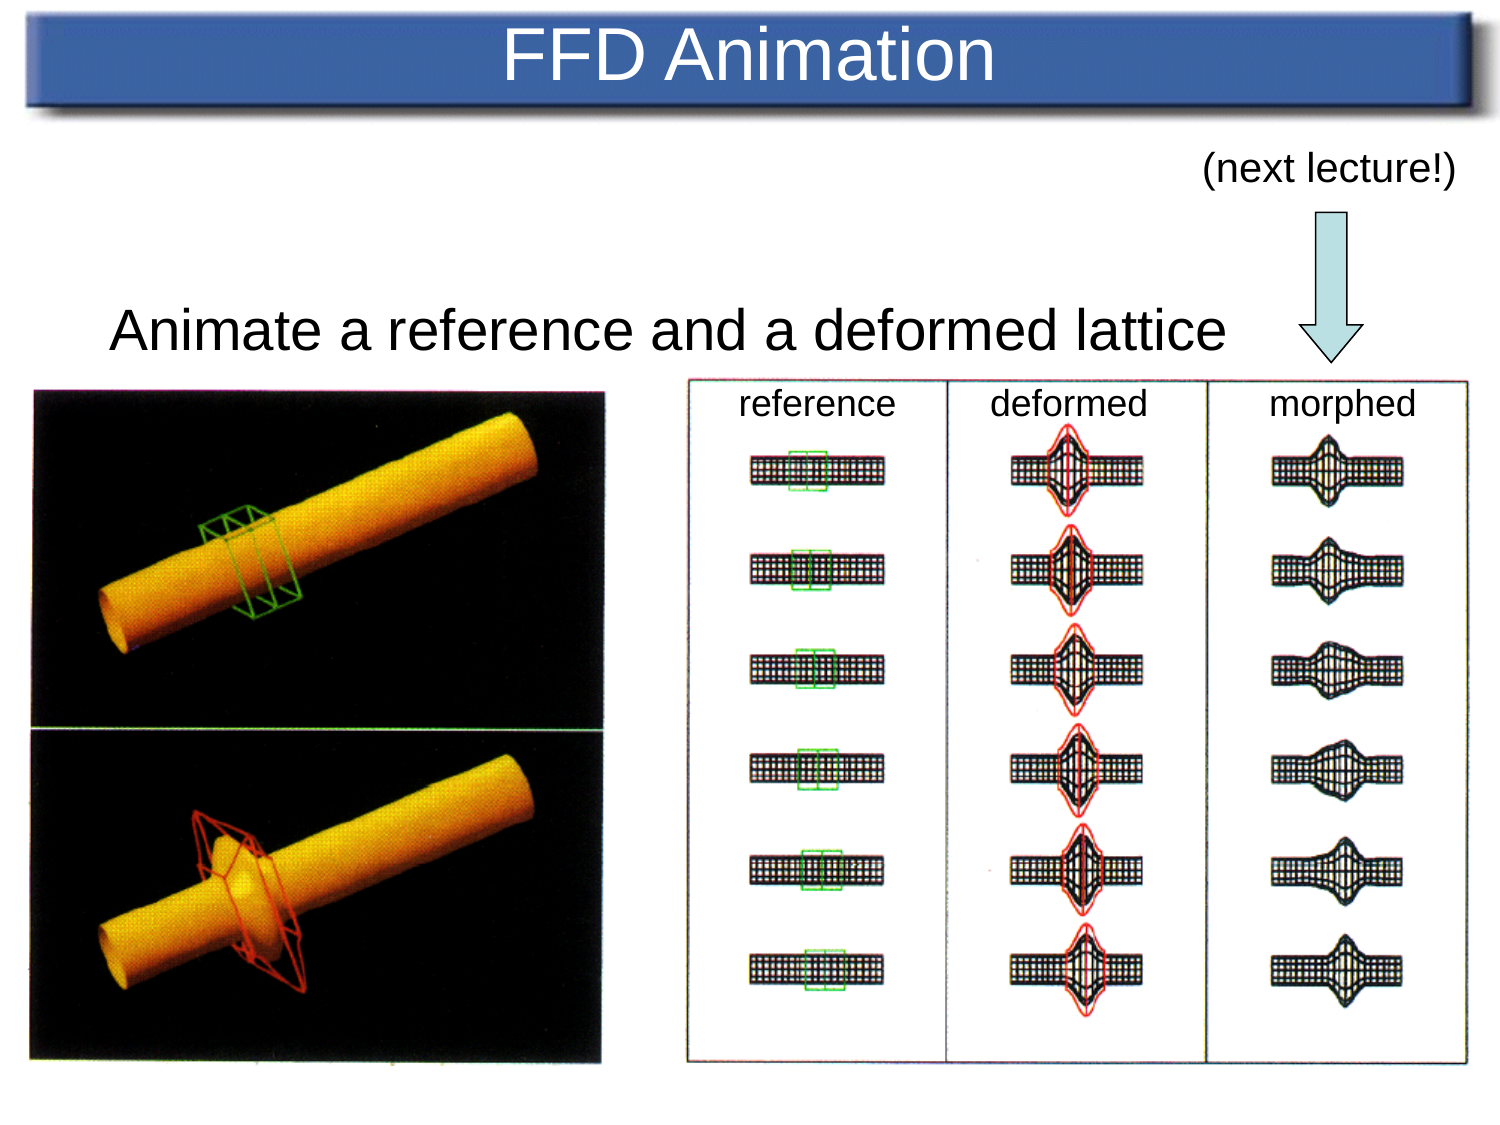

# FFD Animation
(next lecture!)
Animate a reference and a deformed lattice
reference
deformed
morphed